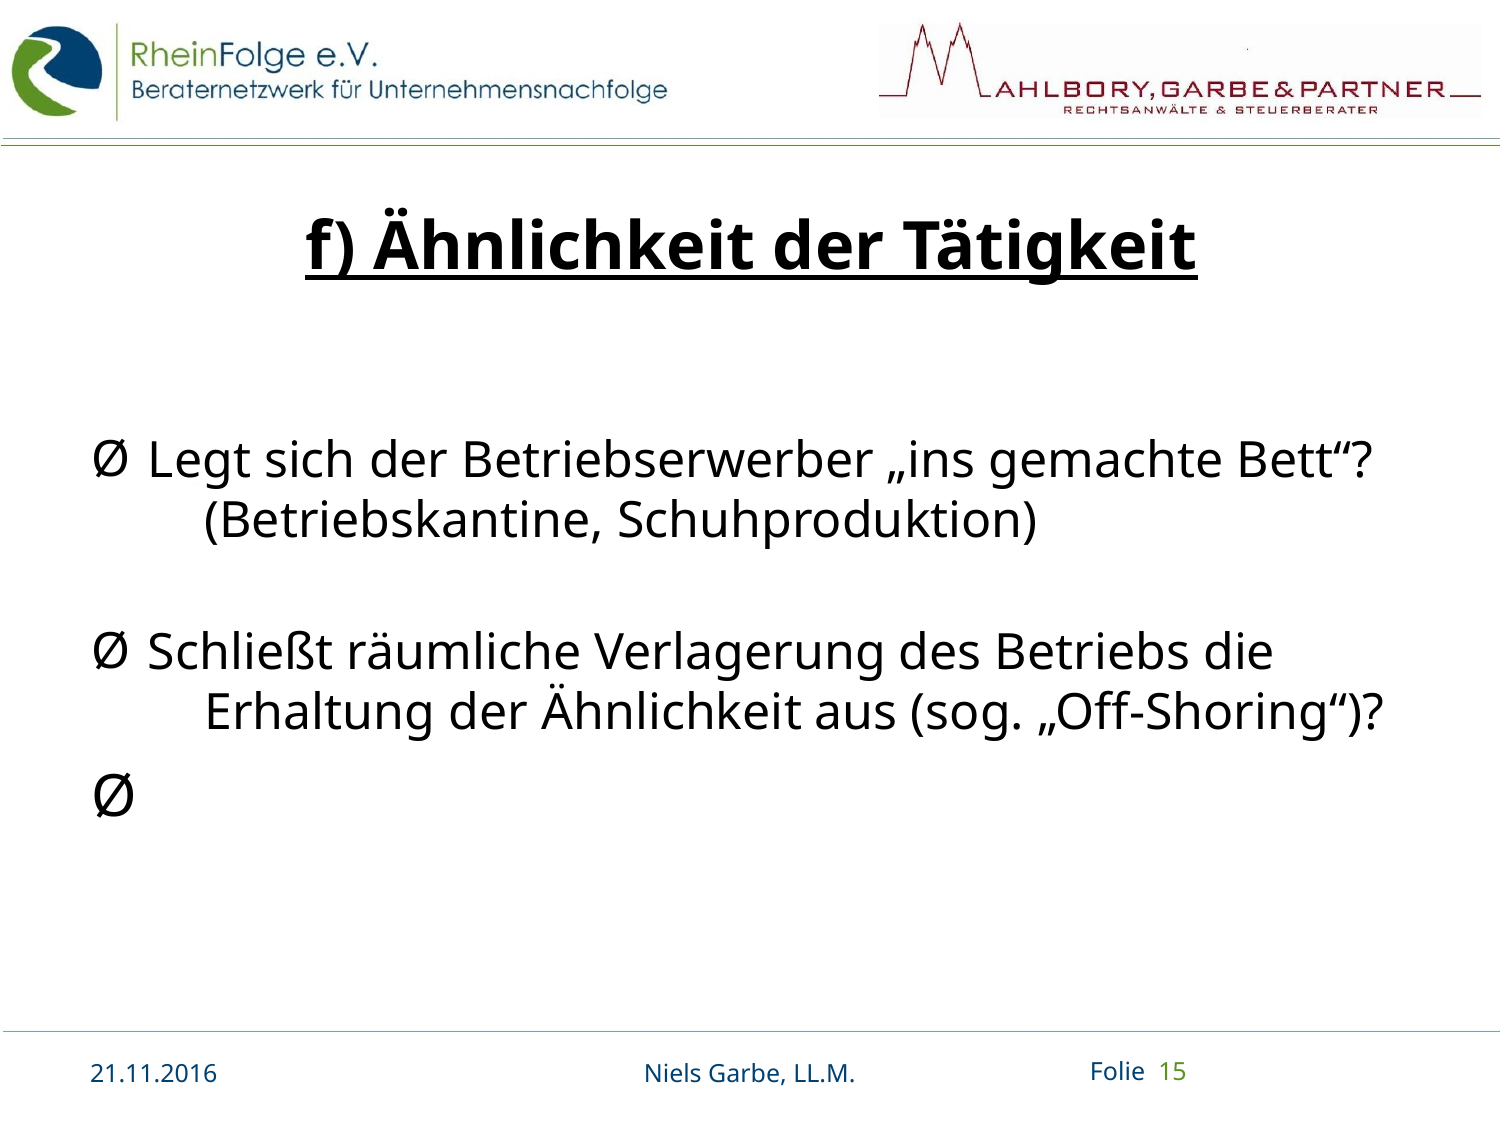

# f) Ähnlichkeit der Tätigkeit
Legt sich der Betriebserwerber „ins gemachte Bett“? (Betriebskantine, Schuhproduktion)
Schließt räumliche Verlagerung des Betriebs die Erhaltung der Ähnlichkeit aus (sog. „Off-Shoring“)?
21.11.2016
Niels Garbe, LL.M.
Folie